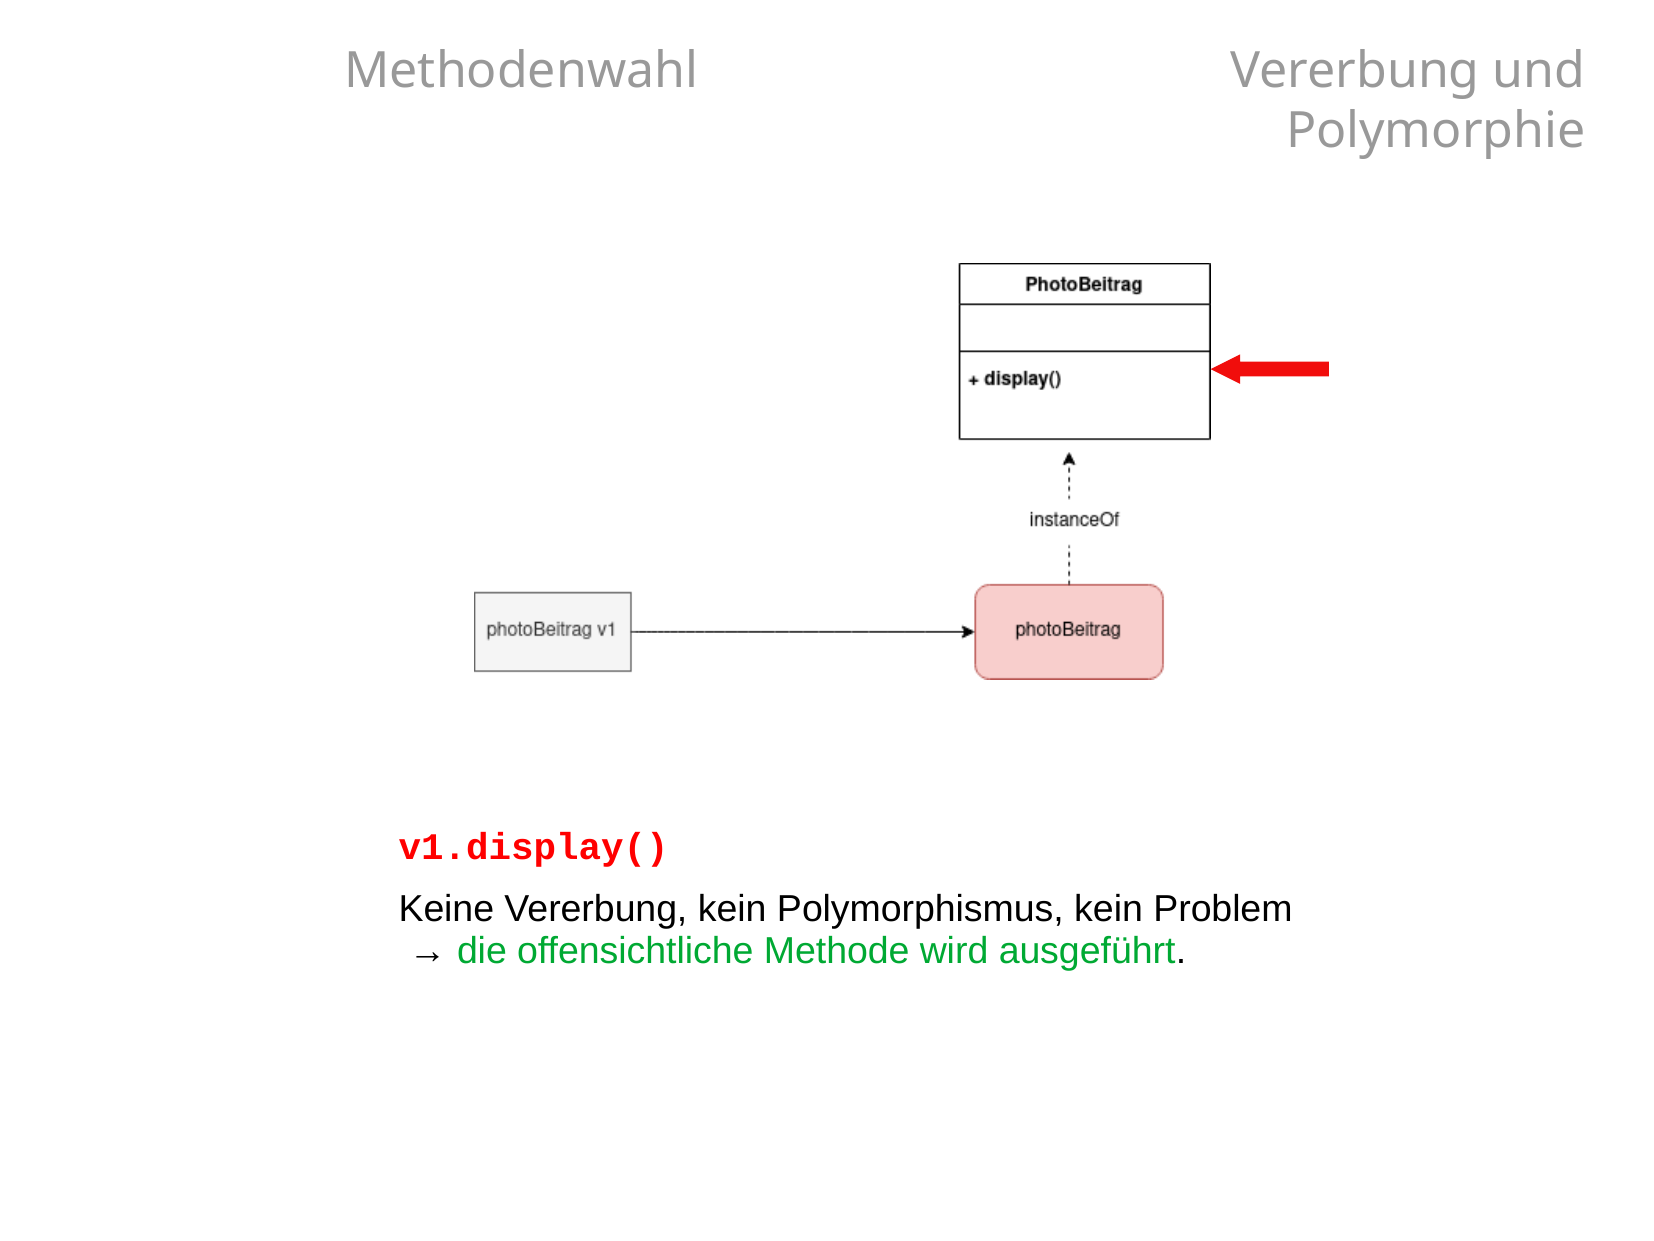

Methodenwahl 								Vererbung und Polymorphie
v1.display()
Keine Vererbung, kein Polymorphismus, kein Problem
 → die offensichtliche Methode wird ausgeführt.